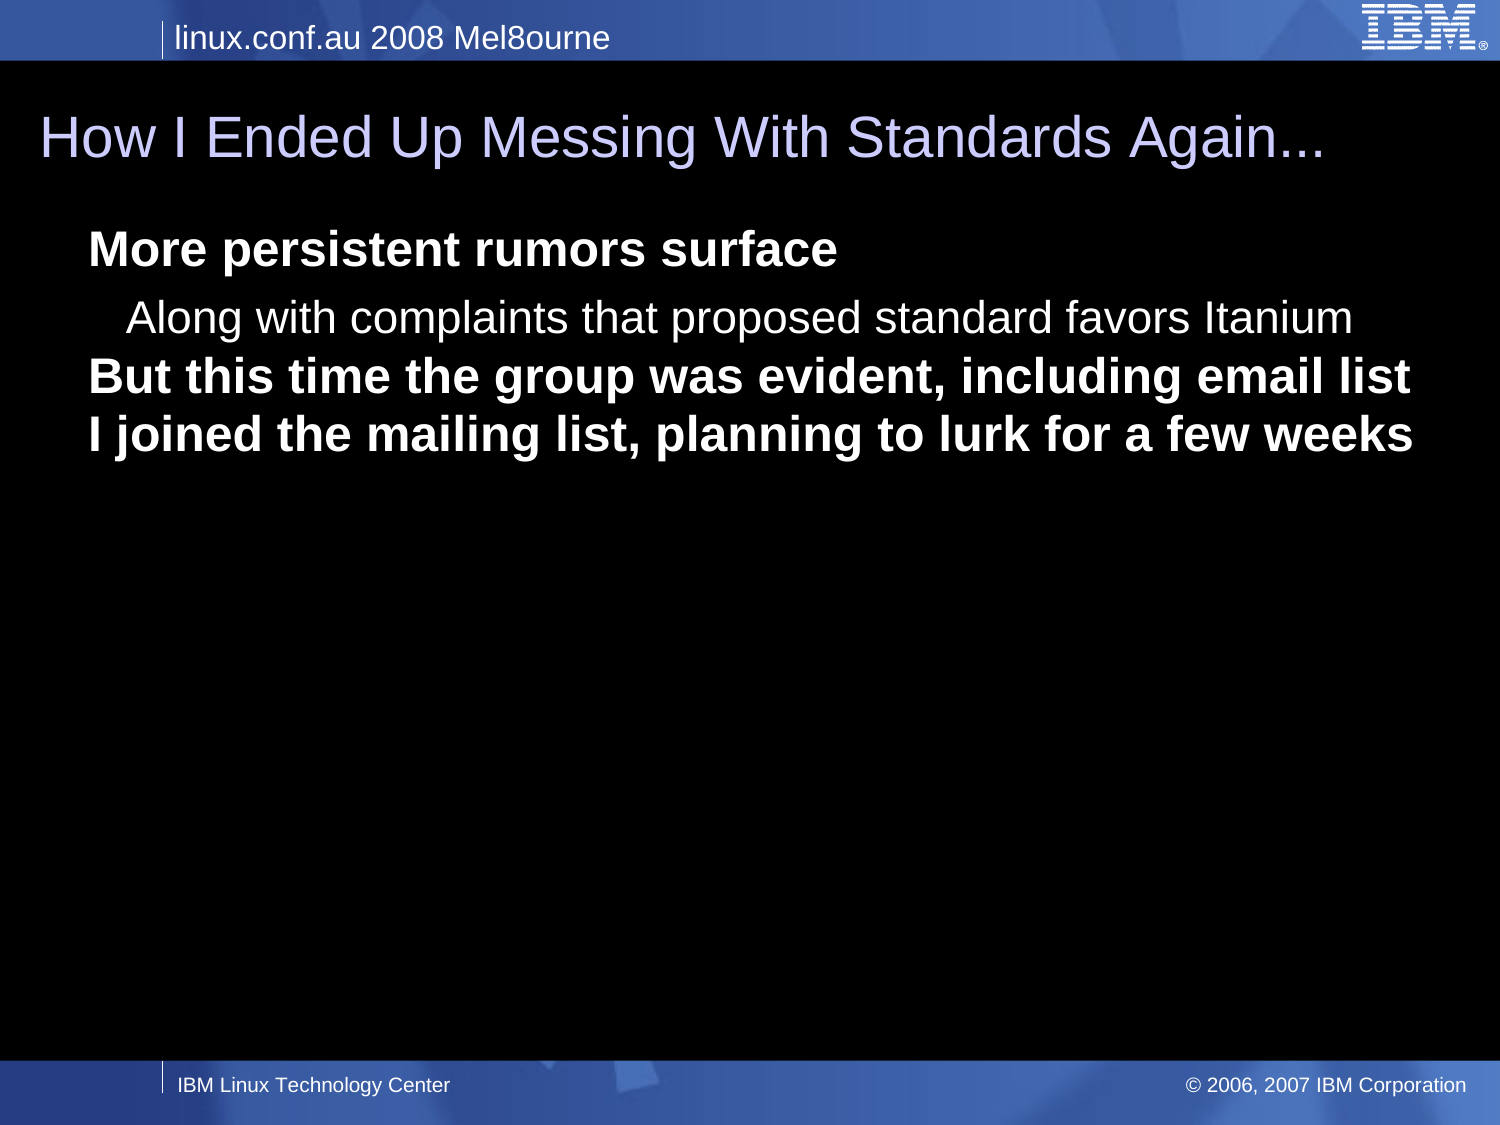

# How I Ended Up Messing With Standards Again...
More persistent rumors surface
Along with complaints that proposed standard favors Itanium
But this time the group was evident, including email list
I joined the mailing list, planning to lurk for a few weeks